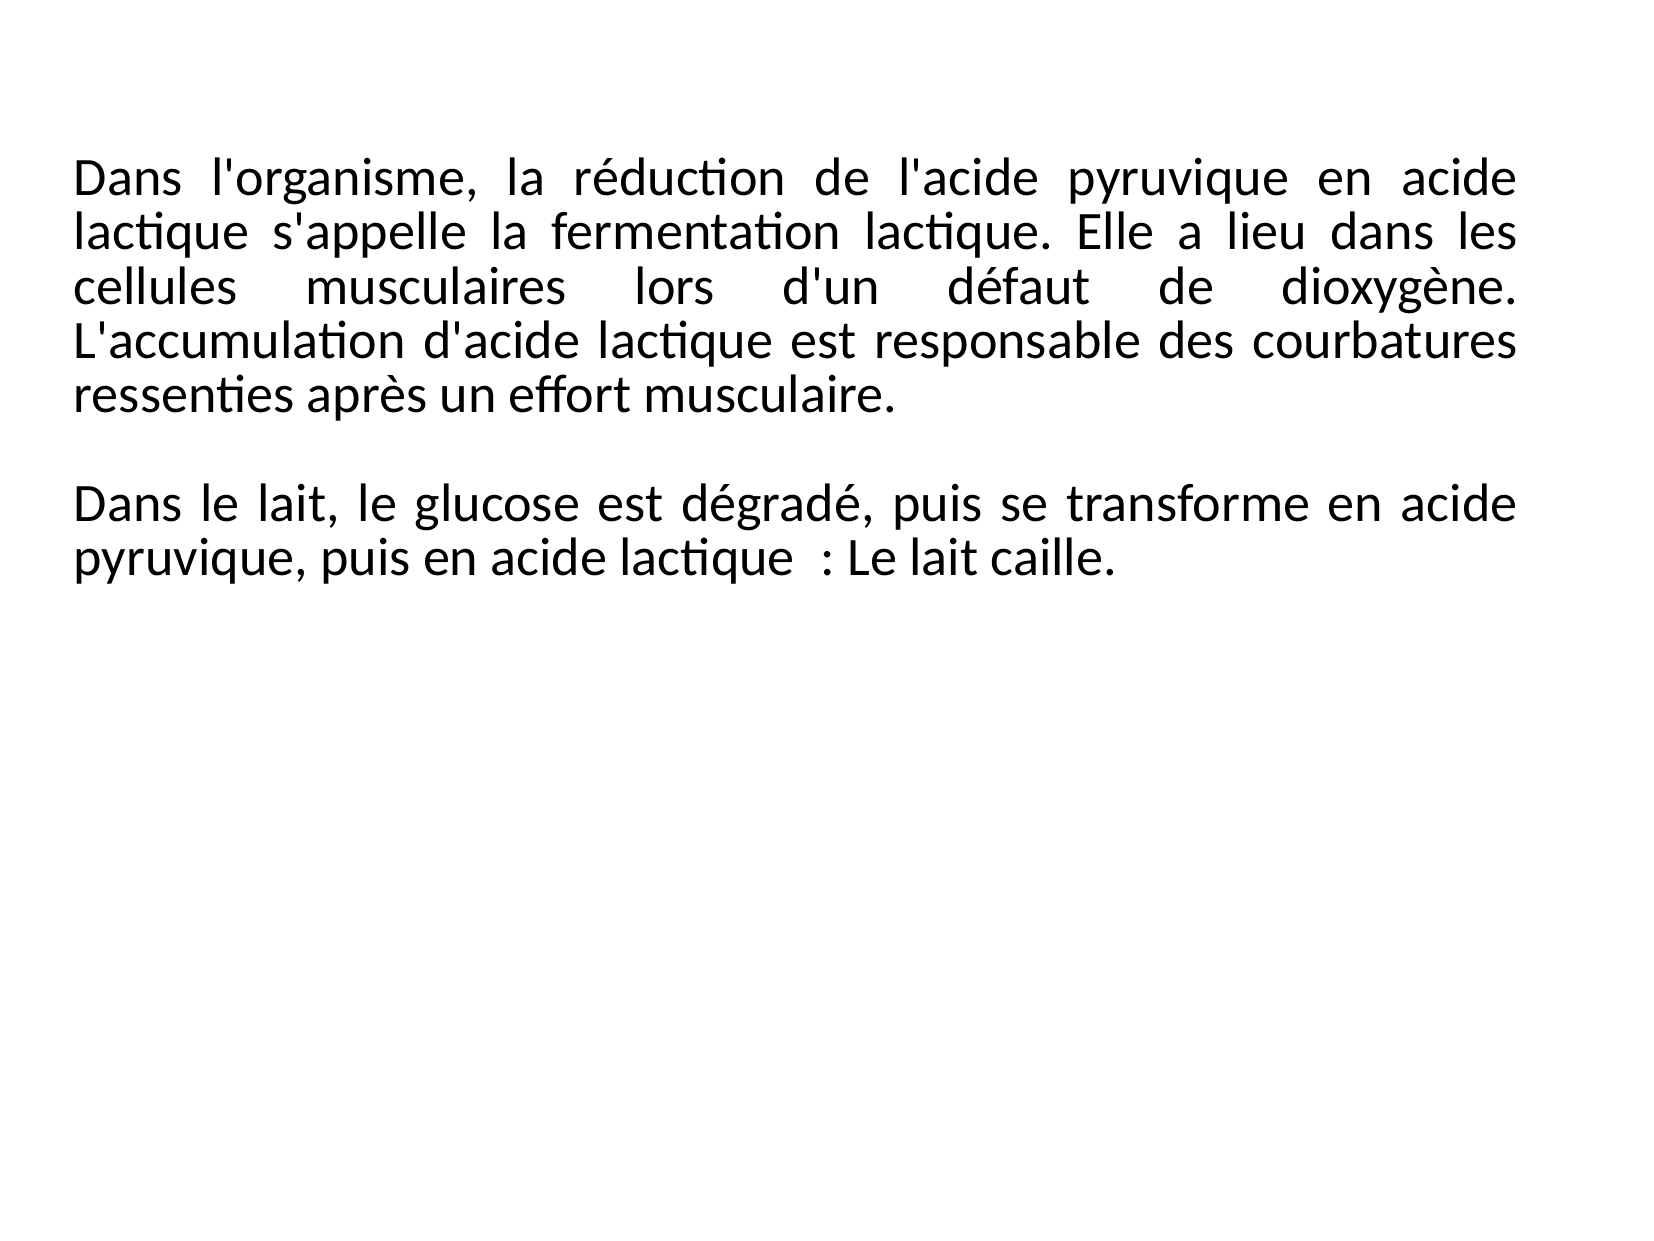

Dans l'organisme, la réduction de l'acide pyruvique en acide lactique s'appelle la fermentation lactique. Elle a lieu dans les cellules musculaires lors d'un défaut de dioxygène. L'accumulation d'acide lactique est responsable des courbatures ressenties après un effort musculaire.
Dans le lait, le glucose est dégradé, puis se transforme en acide pyruvique, puis en acide lactique  : Le lait caille.